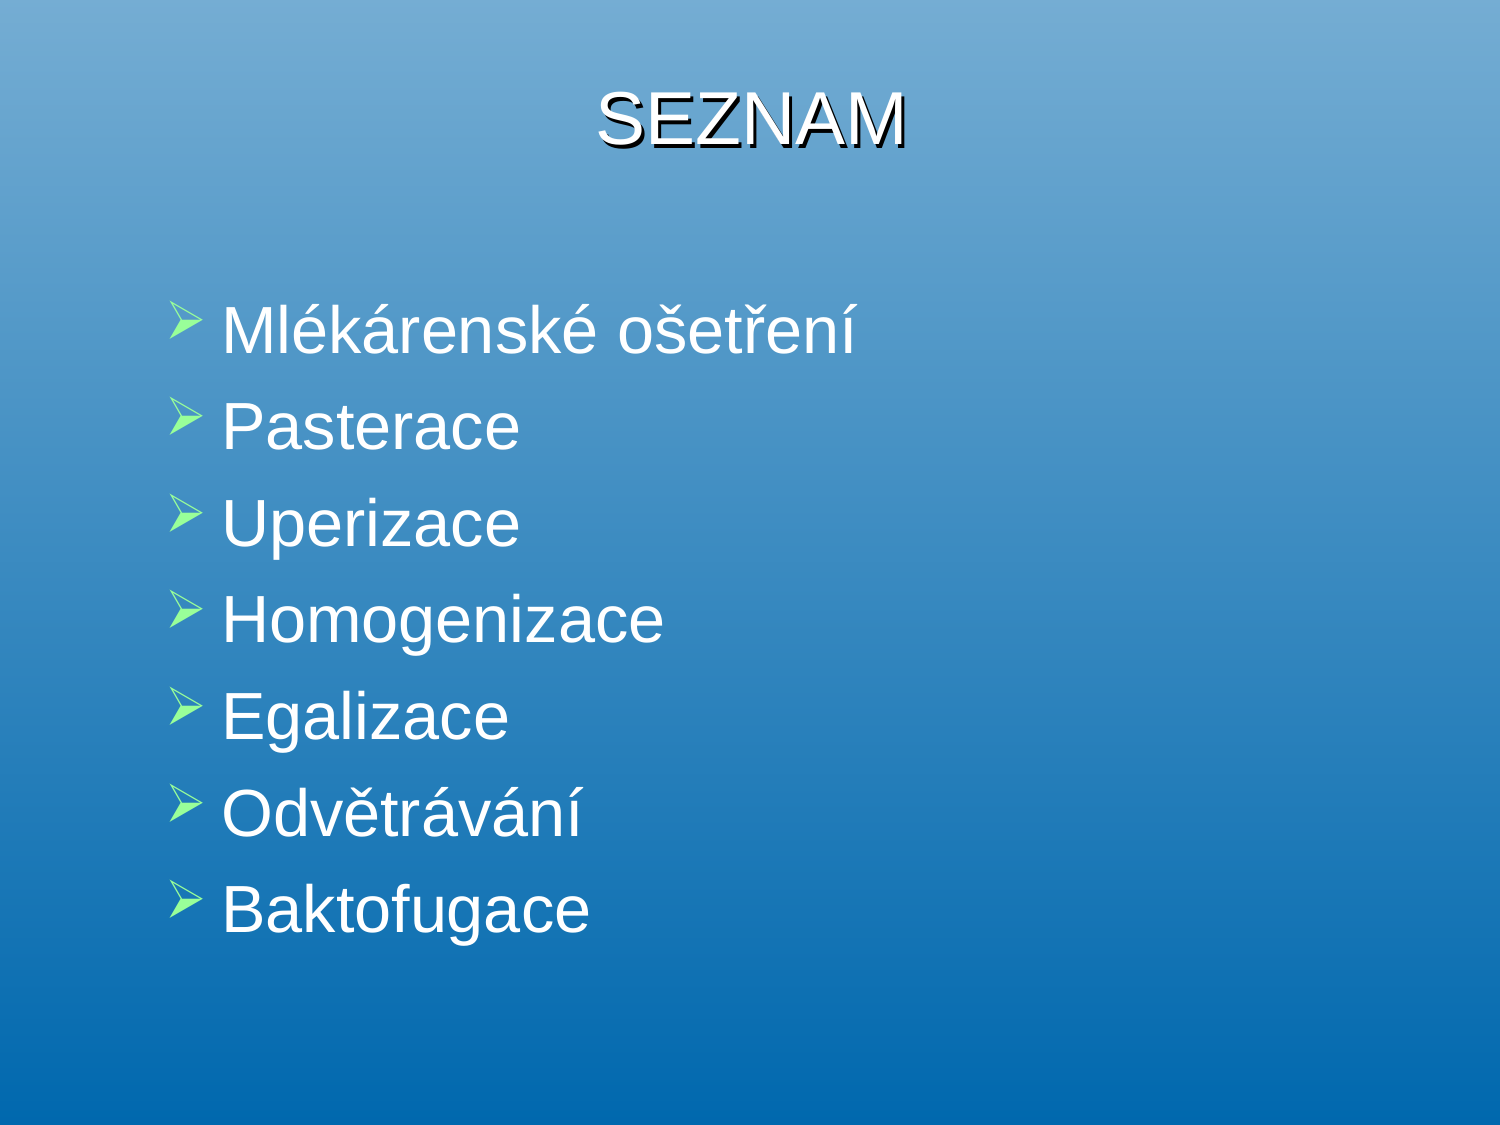

# SEZNAM
Mlékárenské ošetření
Pasterace
Uperizace
Homogenizace
Egalizace
Odvětrávání
Baktofugace